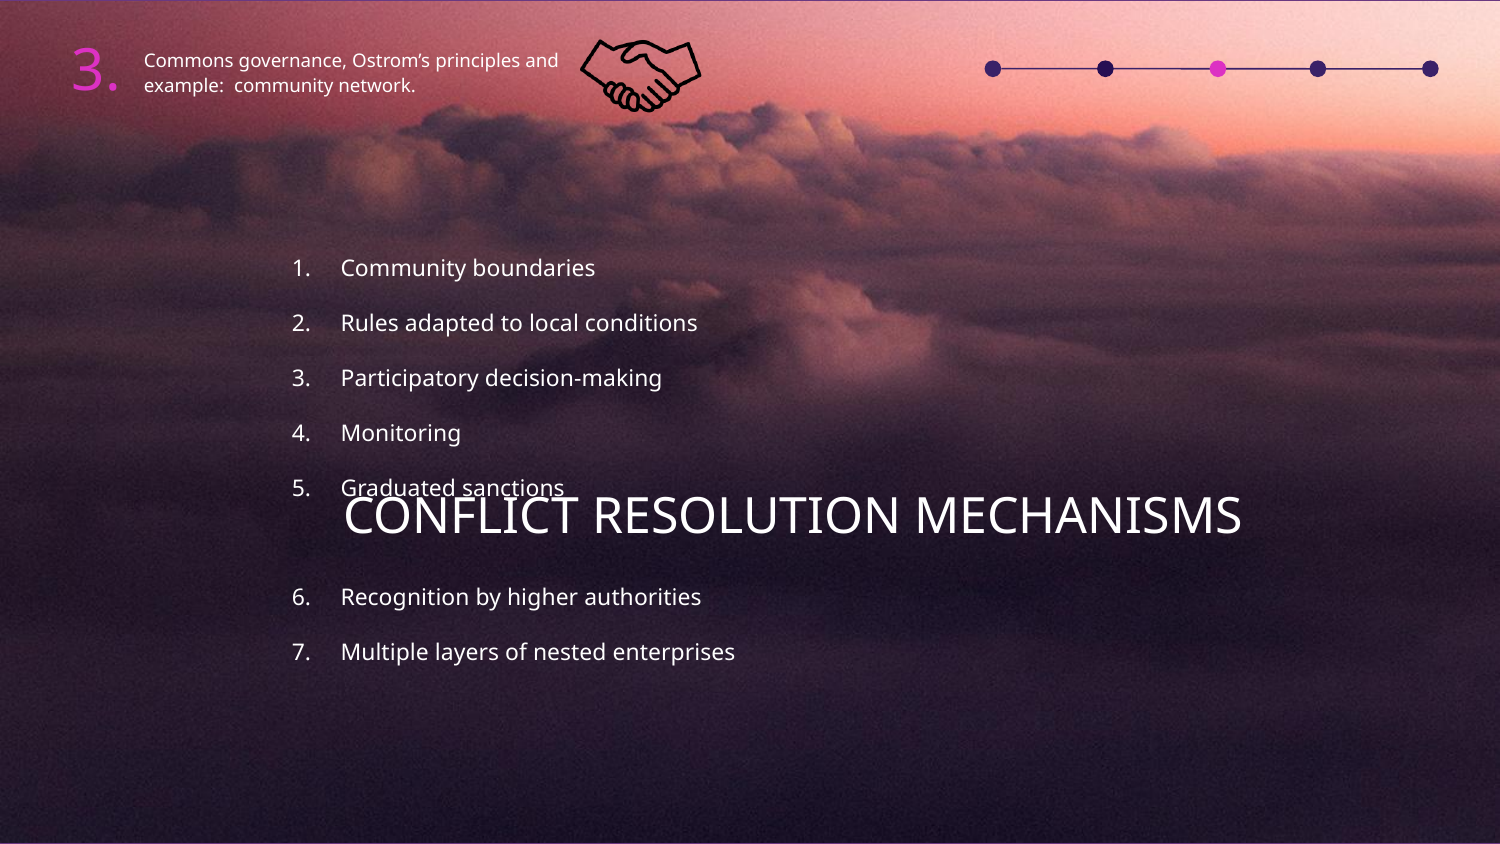

# 3.
Commons governance, Ostrom’s principles and example: community network.
Community boundaries
Rules adapted to local conditions
Participatory decision-making
Monitoring
Graduated sanctions
Recognition by higher authorities
Multiple layers of nested enterprises
CONFLICT RESOLUTION MECHANISMS